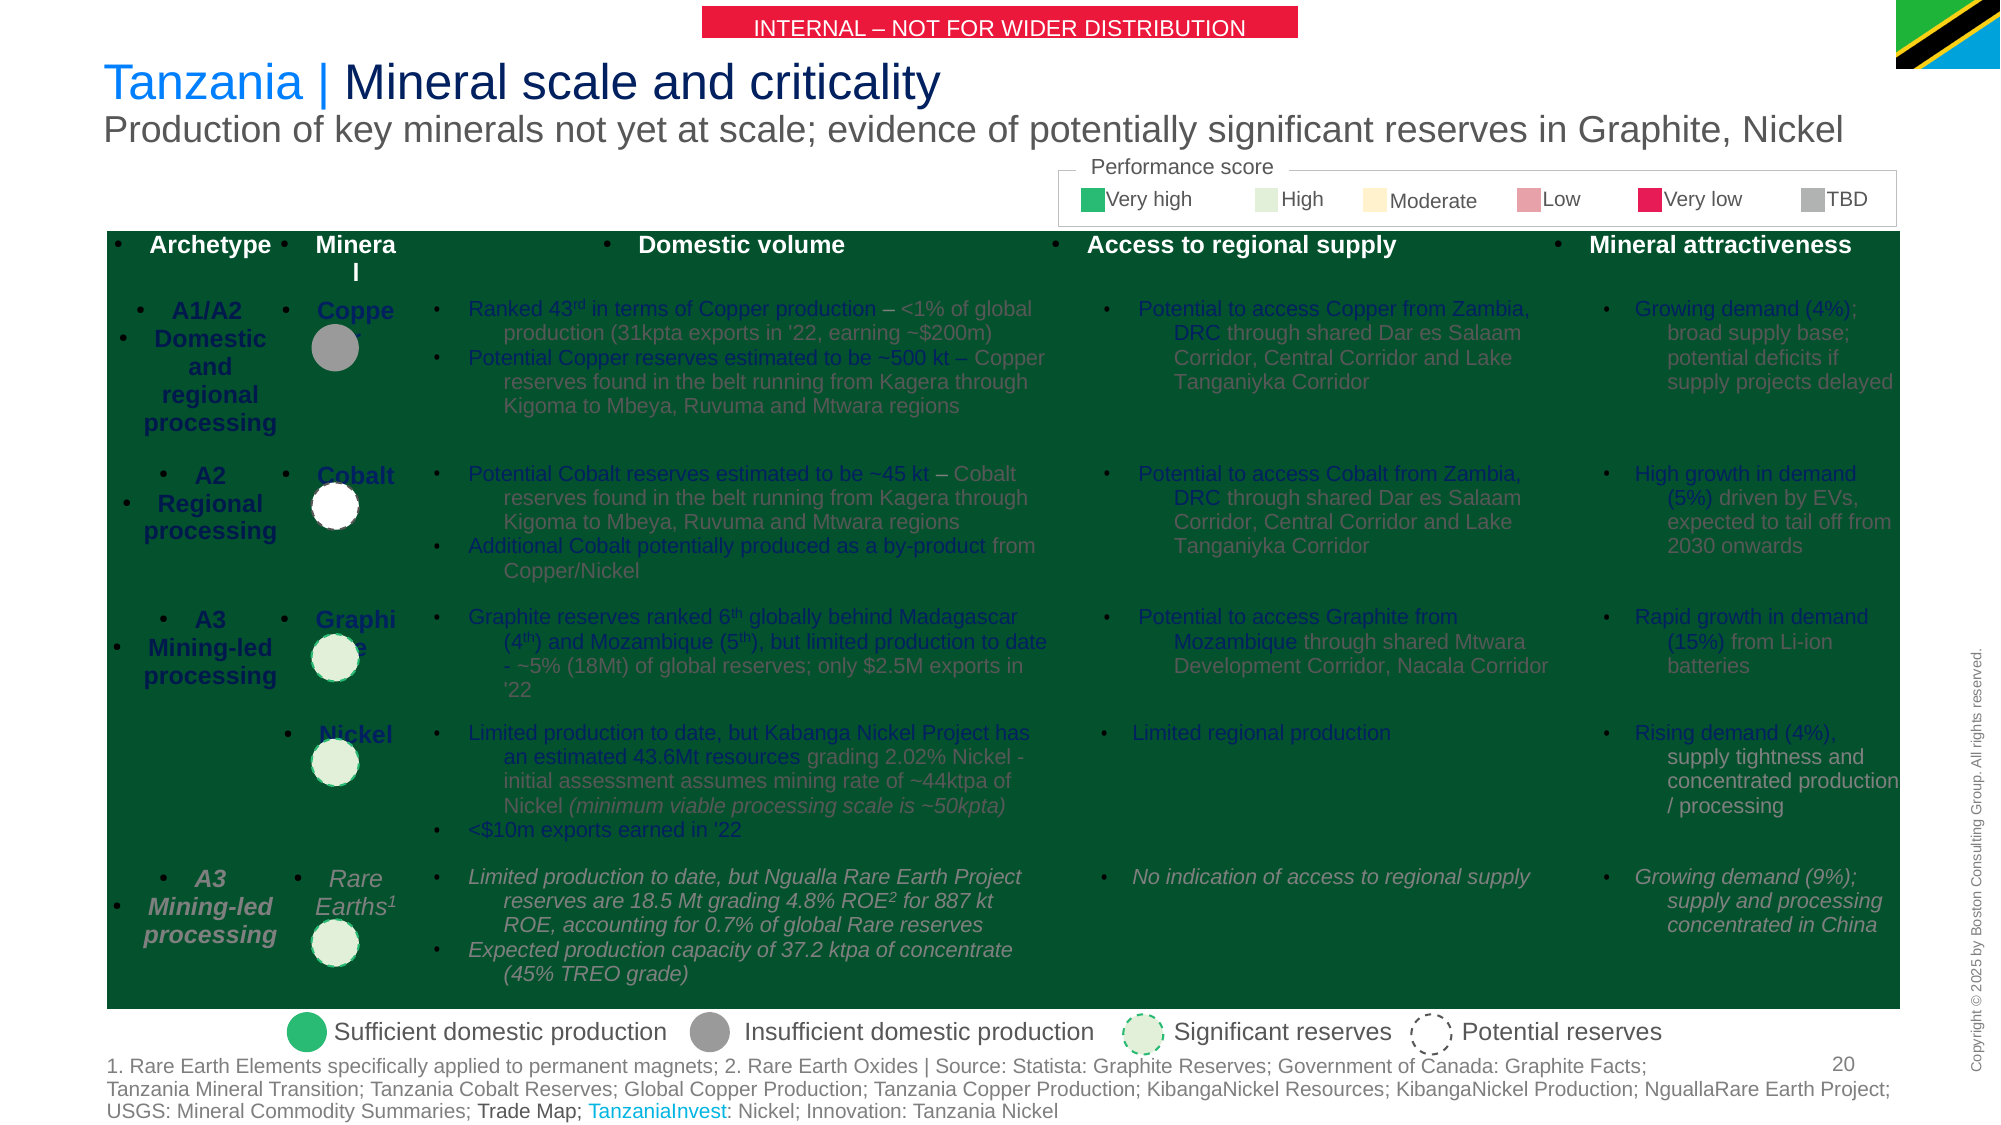

INTERNAL – NOT FOR WIDER DISTRIBUTION
# Tanzania | Mineral scale and criticality Production of key minerals not yet at scale; evidence of potentially significant reserves in Graphite, Nickel
Performance score
Very high
High
Moderate
Low
Very low
TBD
| Archetype | Mineral | Domestic volume | Access to regional supply | | Mineral attractiveness | |
| --- | --- | --- | --- | --- | --- | --- |
| A1/A2 Domestic and regional processing | Copper | Ranked 43rd in terms of Copper production – <1% of global production (31kpta exports in '22, earning ~$200m) Potential Copper reserves estimated to be ~500 kt – Copper reserves found in the belt running from Kagera through Kigoma to Mbeya, Ruvuma and Mtwara regions | | Potential to access Copper from Zambia, DRC through shared Dar es Salaam Corridor, Central Corridor and Lake Tanganiyka Corridor | | Growing demand (4%); broad supply base; potential deficits if supply projects delayed |
| A2 Regional processing | Cobalt | Potential Cobalt reserves estimated to be ~45 kt – Cobalt reserves found in the belt running from Kagera through Kigoma to Mbeya, Ruvuma and Mtwara regions Additional Cobalt potentially produced as a by-product from Copper/Nickel | | Potential to access Cobalt from Zambia, DRC through shared Dar es Salaam Corridor, Central Corridor and Lake Tanganiyka Corridor | | High growth in demand (5%) driven by EVs, expected to tail off from 2030 onwards |
| A3 Mining-led processing | Graphite | Graphite reserves ranked 6th globally behind Madagascar (4th) and Mozambique (5th), but limited production to date - ~5% (18Mt) of global reserves; only $2.5M exports in '22 | | Potential to access Graphite from Mozambique through shared Mtwara Development Corridor, Nacala Corridor | | Rapid growth in demand (15%) from Li-ion batteries |
| | Nickel | Limited production to date, but Kabanga Nickel Project has an estimated 43.6Mt resources grading 2.02% Nickel - initial assessment assumes mining rate of ~44ktpa of Nickel (minimum viable processing scale is ~50kpta) <$10m exports earned in '22 | | Limited regional production | | Rising demand (4%), supply tightness and concentrated production / processing |
| A3 Mining-led processing | Rare Earths1 | Limited production to date, but Ngualla Rare Earth Project reserves are 18.5 Mt grading 4.8% ROE2 for 887 kt ROE, accounting for 0.7% of global Rare reserves Expected production capacity of 37.2 ktpa of concentrate (45% TREO grade) | | No indication of access to regional supply ​ | | Growing demand (9%); supply and processing concentrated in China​ |
 Sufficient domestic production
Significant reserves
Potential reserves
 Insufficient domestic production
1. Rare Earth Elements specifically applied to permanent magnets; 2. Rare Earth Oxides | Source: Statista: Graphite Reserves; Government of Canada: Graphite Facts; Tanzania Mineral Transition; Tanzania Cobalt Reserves; Global Copper Production; Tanzania Copper Production; KibangaNickel Resources; KibangaNickel Production; NguallaRare Earth Project; USGS: Mineral Commodity Summaries; Trade Map; TanzaniaInvest: Nickel; Innovation: Tanzania Nickel